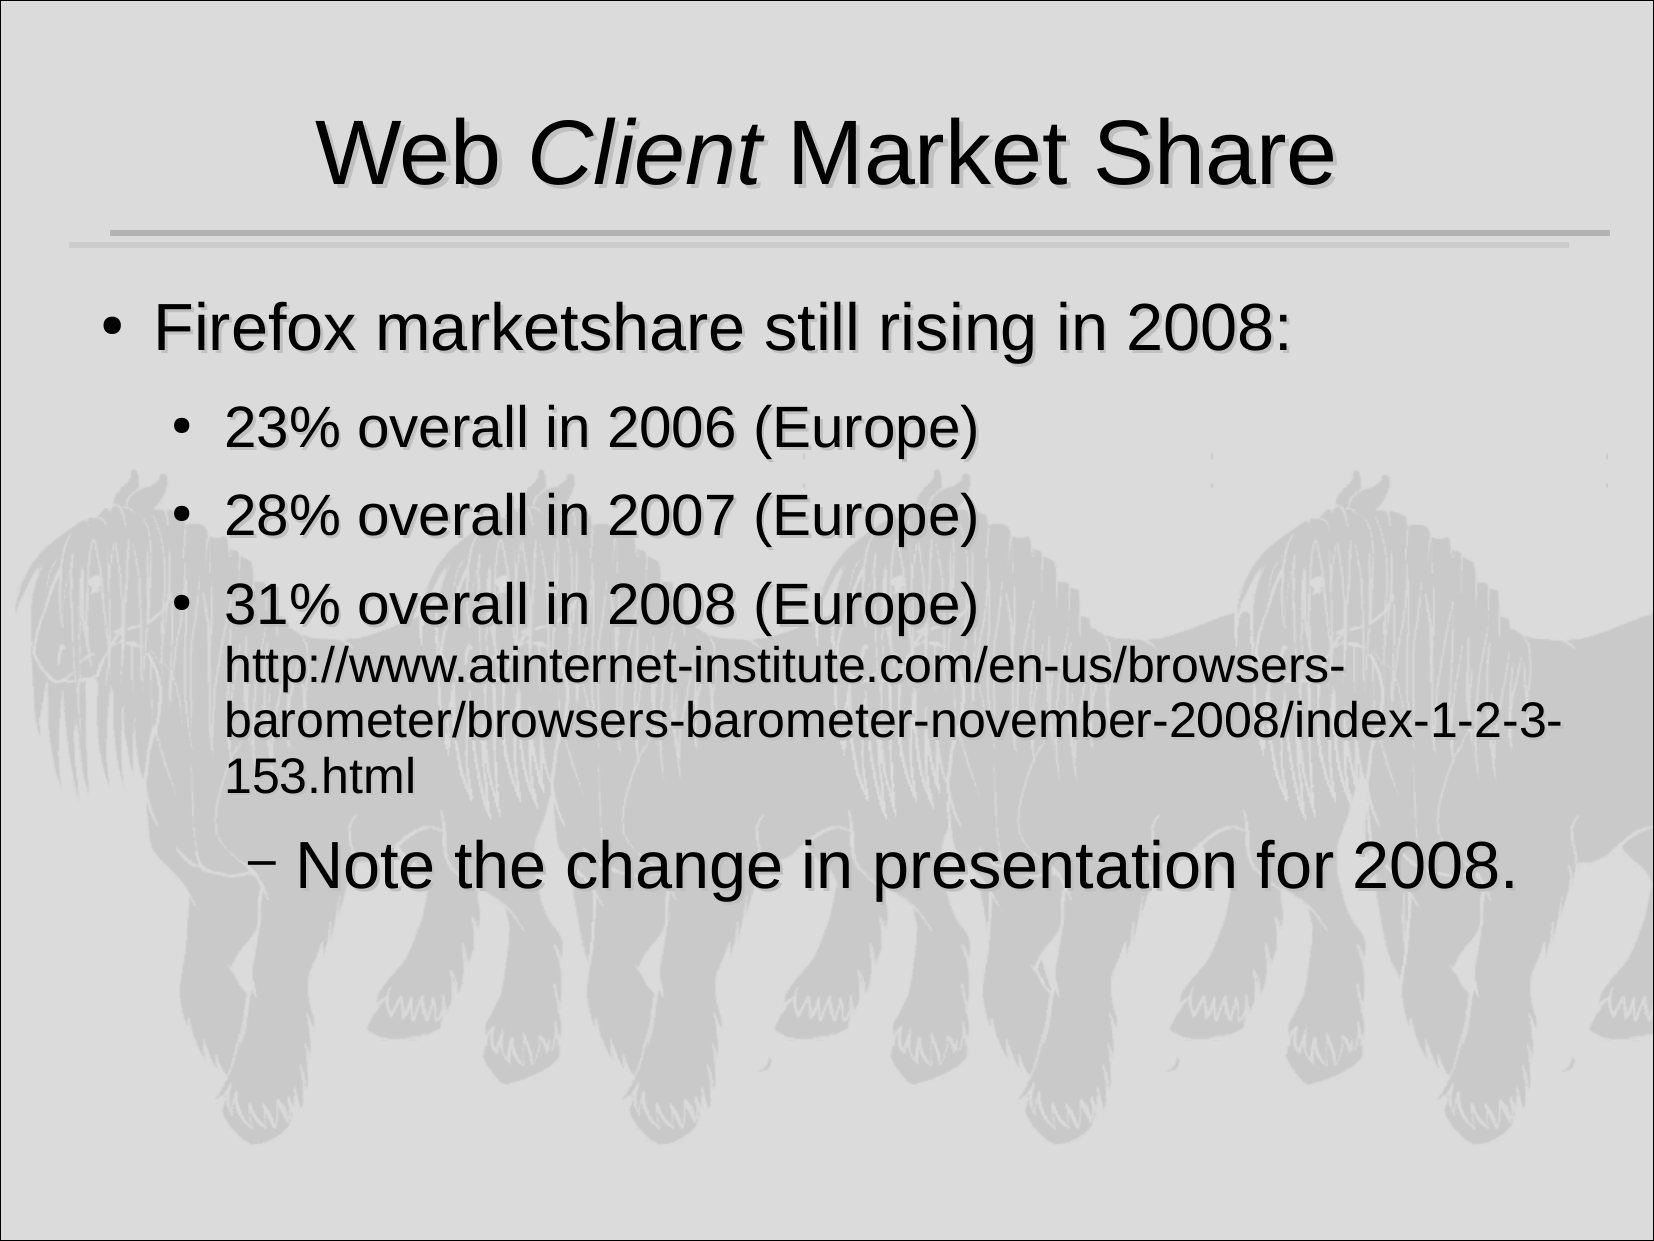

# Web Client Market Share
Firefox marketshare still rising in 2008:
23% overall in 2006 (Europe)
28% overall in 2007 (Europe)
31% overall in 2008 (Europe)
http://www.atinternet-institute.com/en-us/browsers-barometer/browsers-barometer-november-2008/index-1-2-3-153.html
Note the change in presentation for 2008.